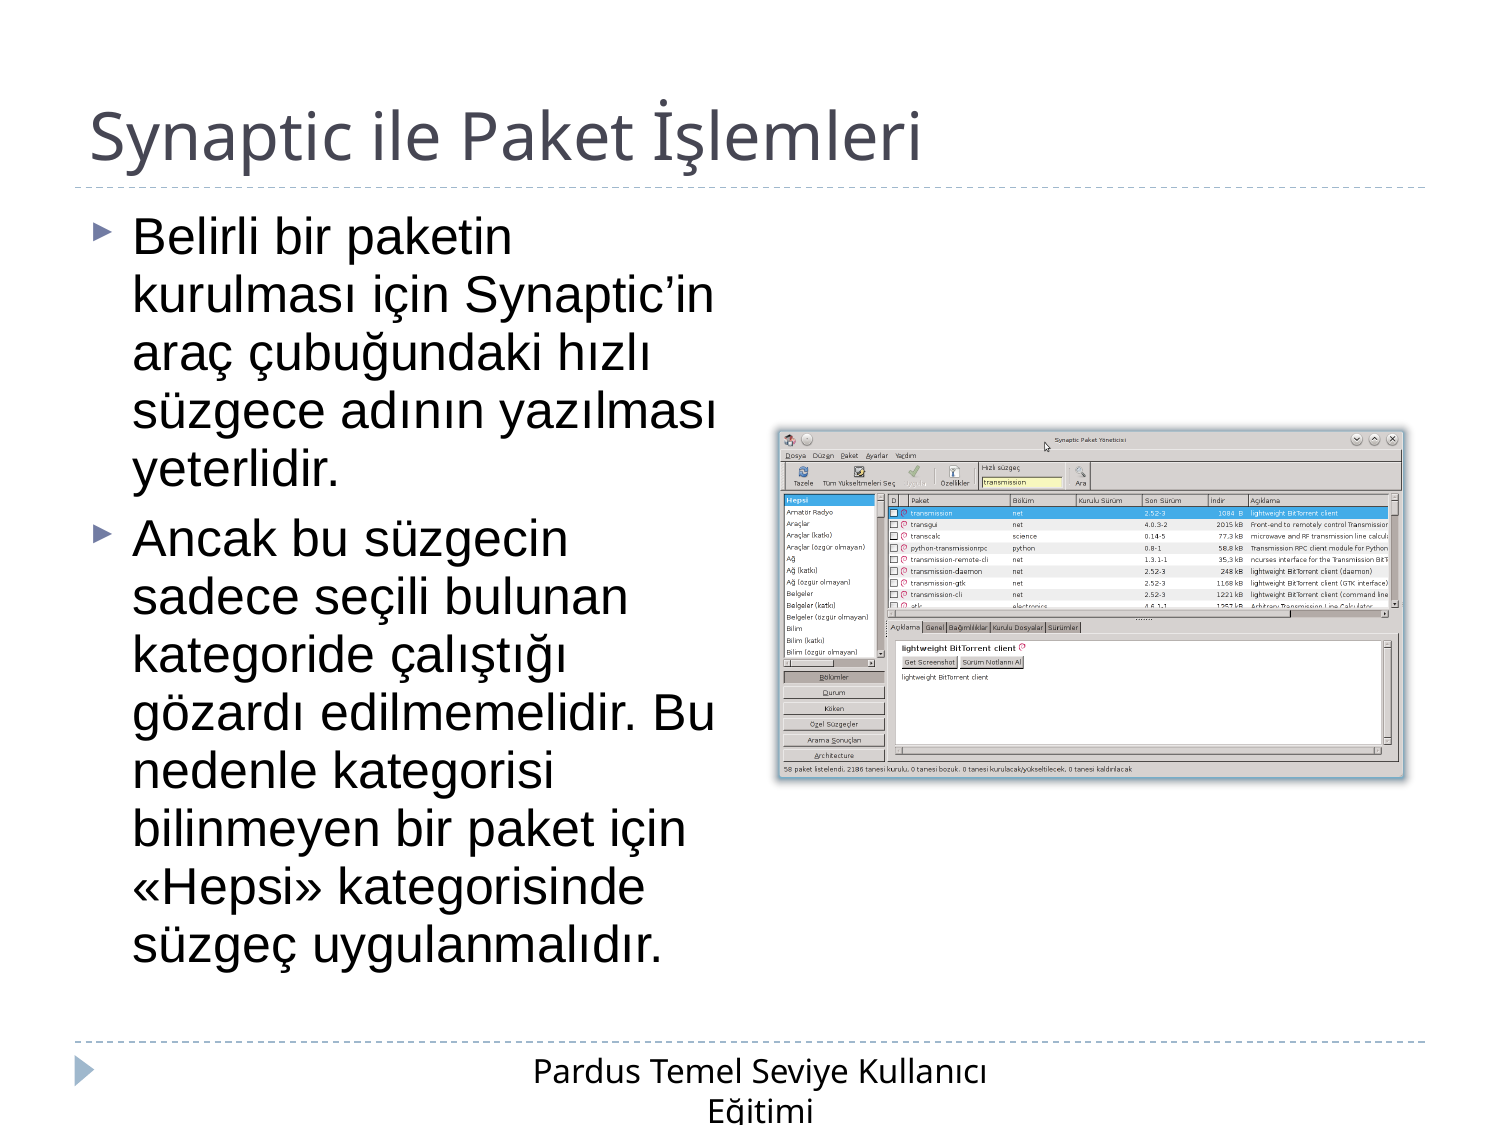

# Synaptic ile Paket İşlemleri
Belirli bir paketin kurulması için Synaptic’in araç çubuğundaki hızlı süzgece adının yazılması yeterlidir.
Ancak bu süzgecin sadece seçili bulunan kategoride çalıştığı gözardı edilmemelidir. Bu nedenle kategorisi bilinmeyen bir paket için «Hepsi» kategorisinde süzgeç uygulanmalıdır.